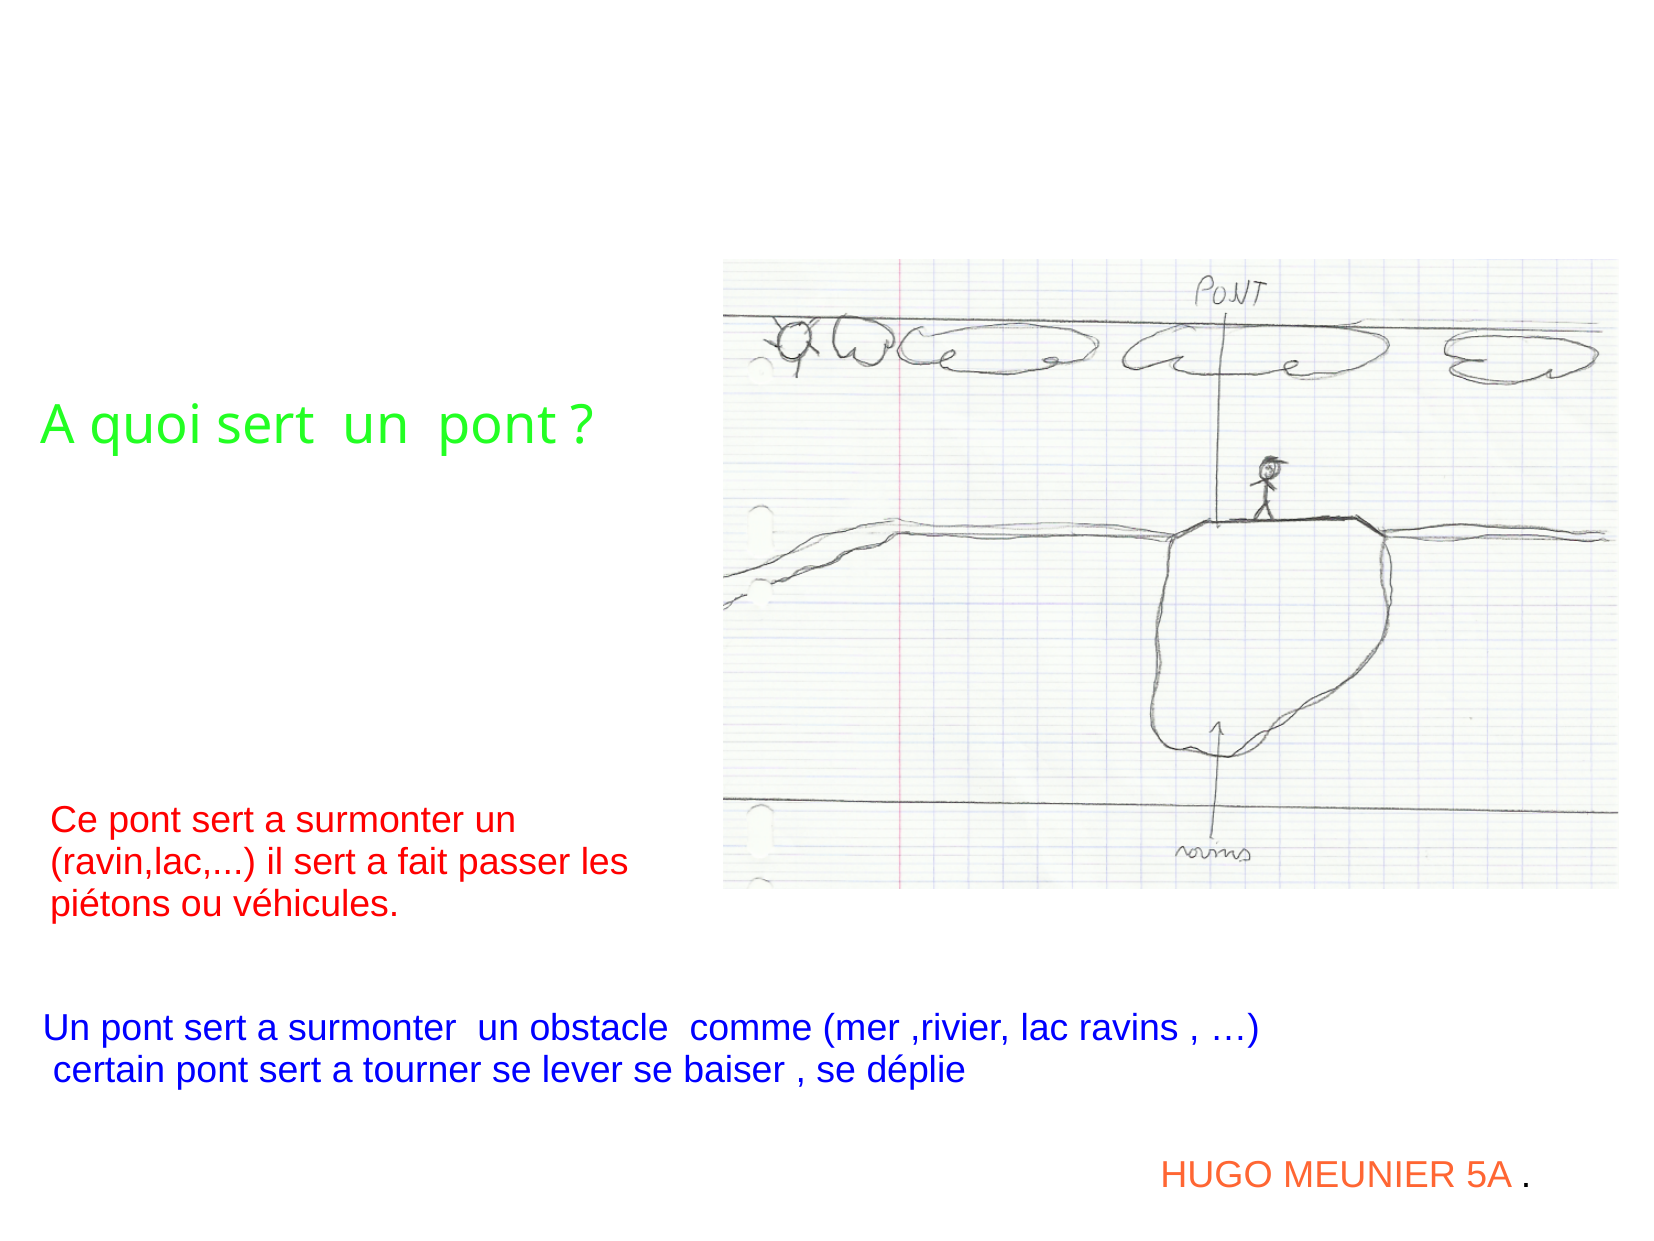

A quoi sert un  pont ?
Ce pont sert a surmonter un (ravin,lac,...) il sert a fait passer les piétons ou véhicules.
Un pont sert a surmonter un obstacle comme (mer ,rivier, lac ravins , …) certain pont sert a tourner se lever se baiser , se déplie
HUGO MEUNIER 5A .